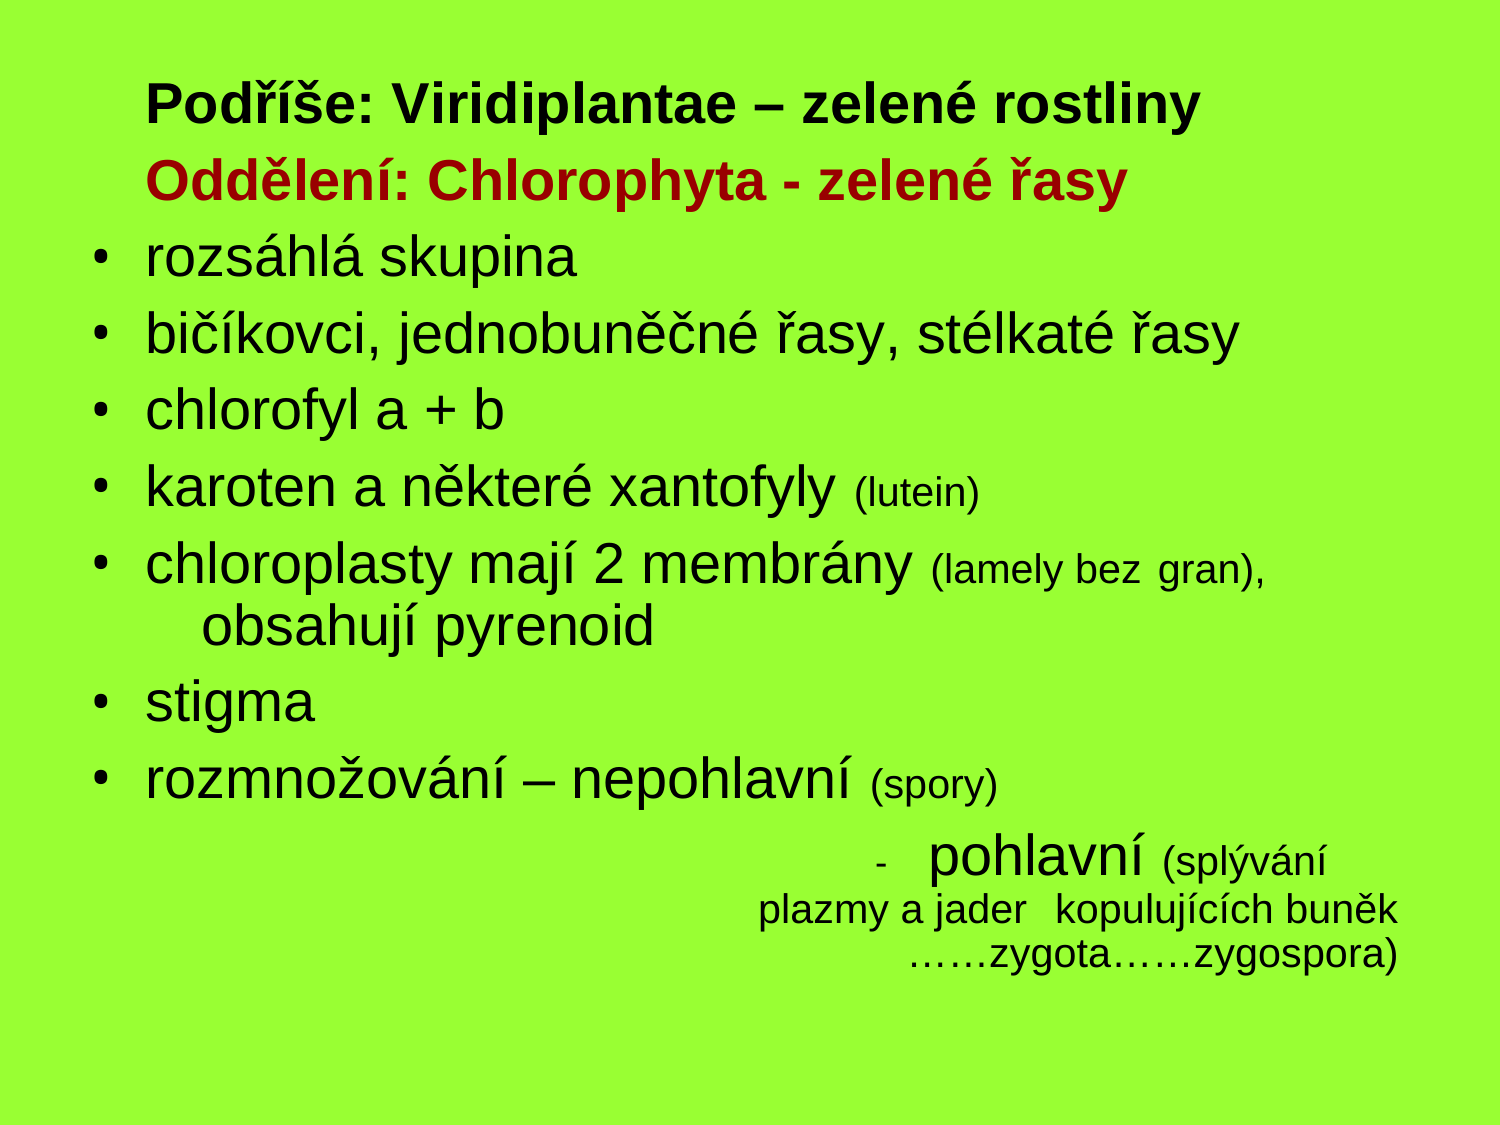

#
Podříše: Viridiplantae – zelené rostliny
Oddělení: Chlorophyta - zelené řasy
rozsáhlá skupina
bičíkovci, jednobuněčné řasy, stélkaté řasy
chlorofyl a + b
karoten a některé xantofyly (lutein)
chloroplasty mají 2 membrány (lamely bez gran), obsahují pyrenoid
stigma
rozmnožování – nepohlavní (spory)
 - pohlavní (splývání plazmy a jader 		kopulujících buněk 		……zygota……zygospora)